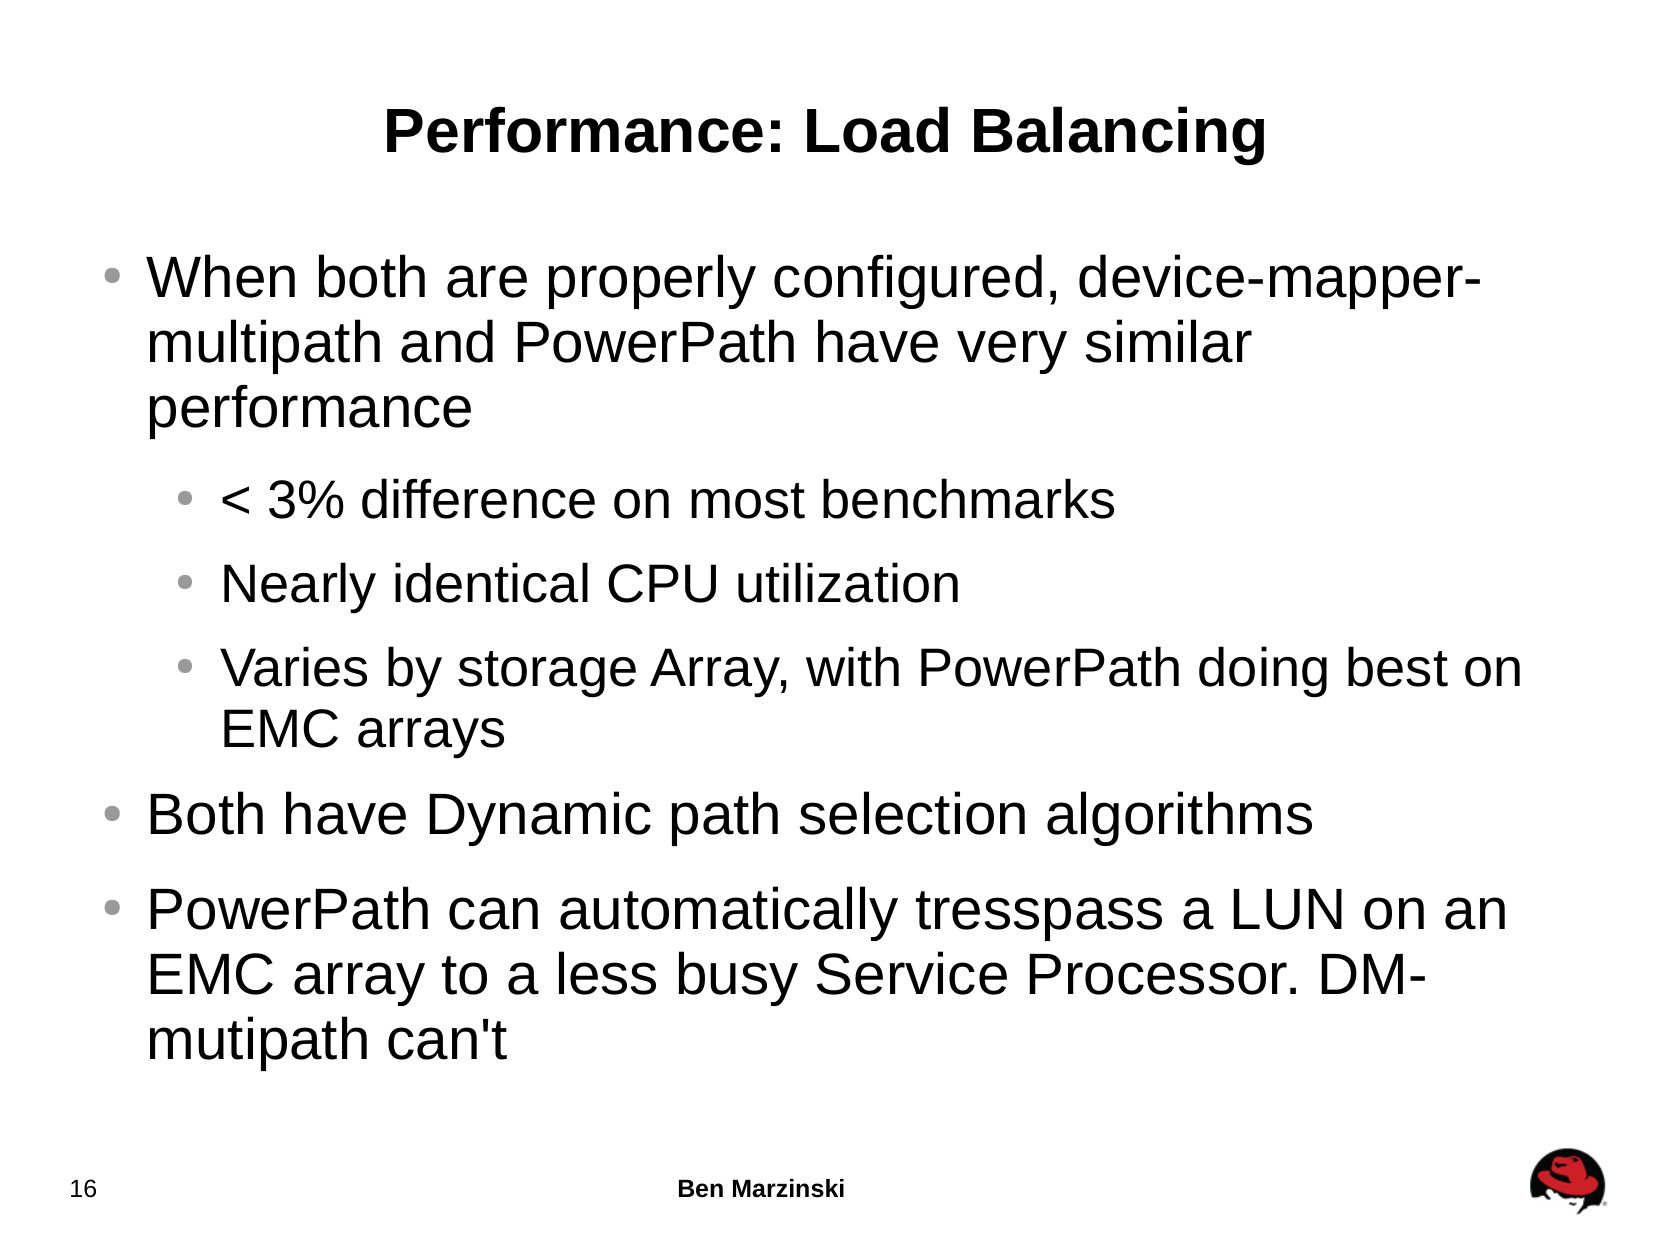

# Performance: Load Balancing
When both are properly configured, device-mapper-multipath and PowerPath have very similar performance
< 3% difference on most benchmarks
Nearly identical CPU utilization
Varies by storage Array, with PowerPath doing best on EMC arrays
Both have Dynamic path selection algorithms
PowerPath can automatically tresspass a LUN on an EMC array to a less busy Service Processor. DM-mutipath can't